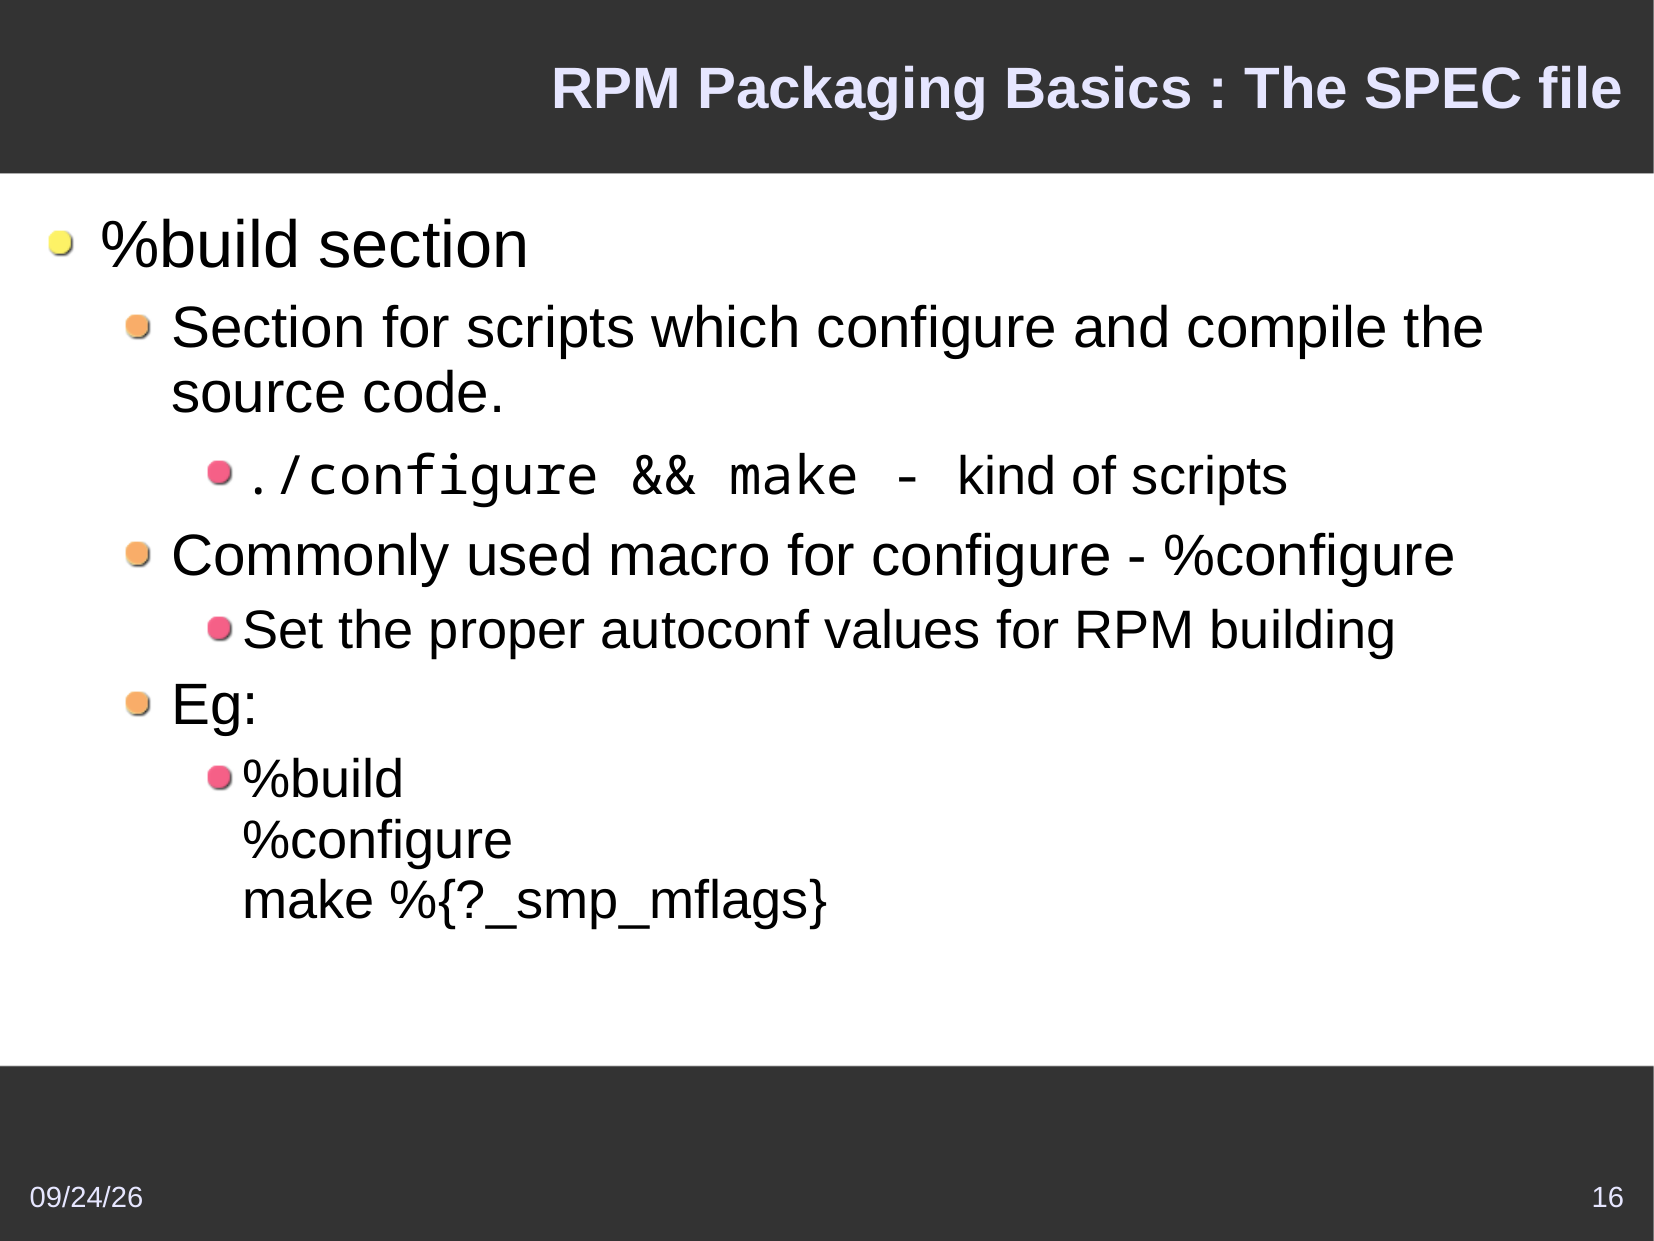

# RPM Packaging Basics : The SPEC file
%build section
Section for scripts which configure and compile the source code.
./configure && make - kind of scripts
Commonly used macro for configure - %configure
Set the proper autoconf values for RPM building
Eg:
%build
%configure
make %{?_smp_mflags}
16